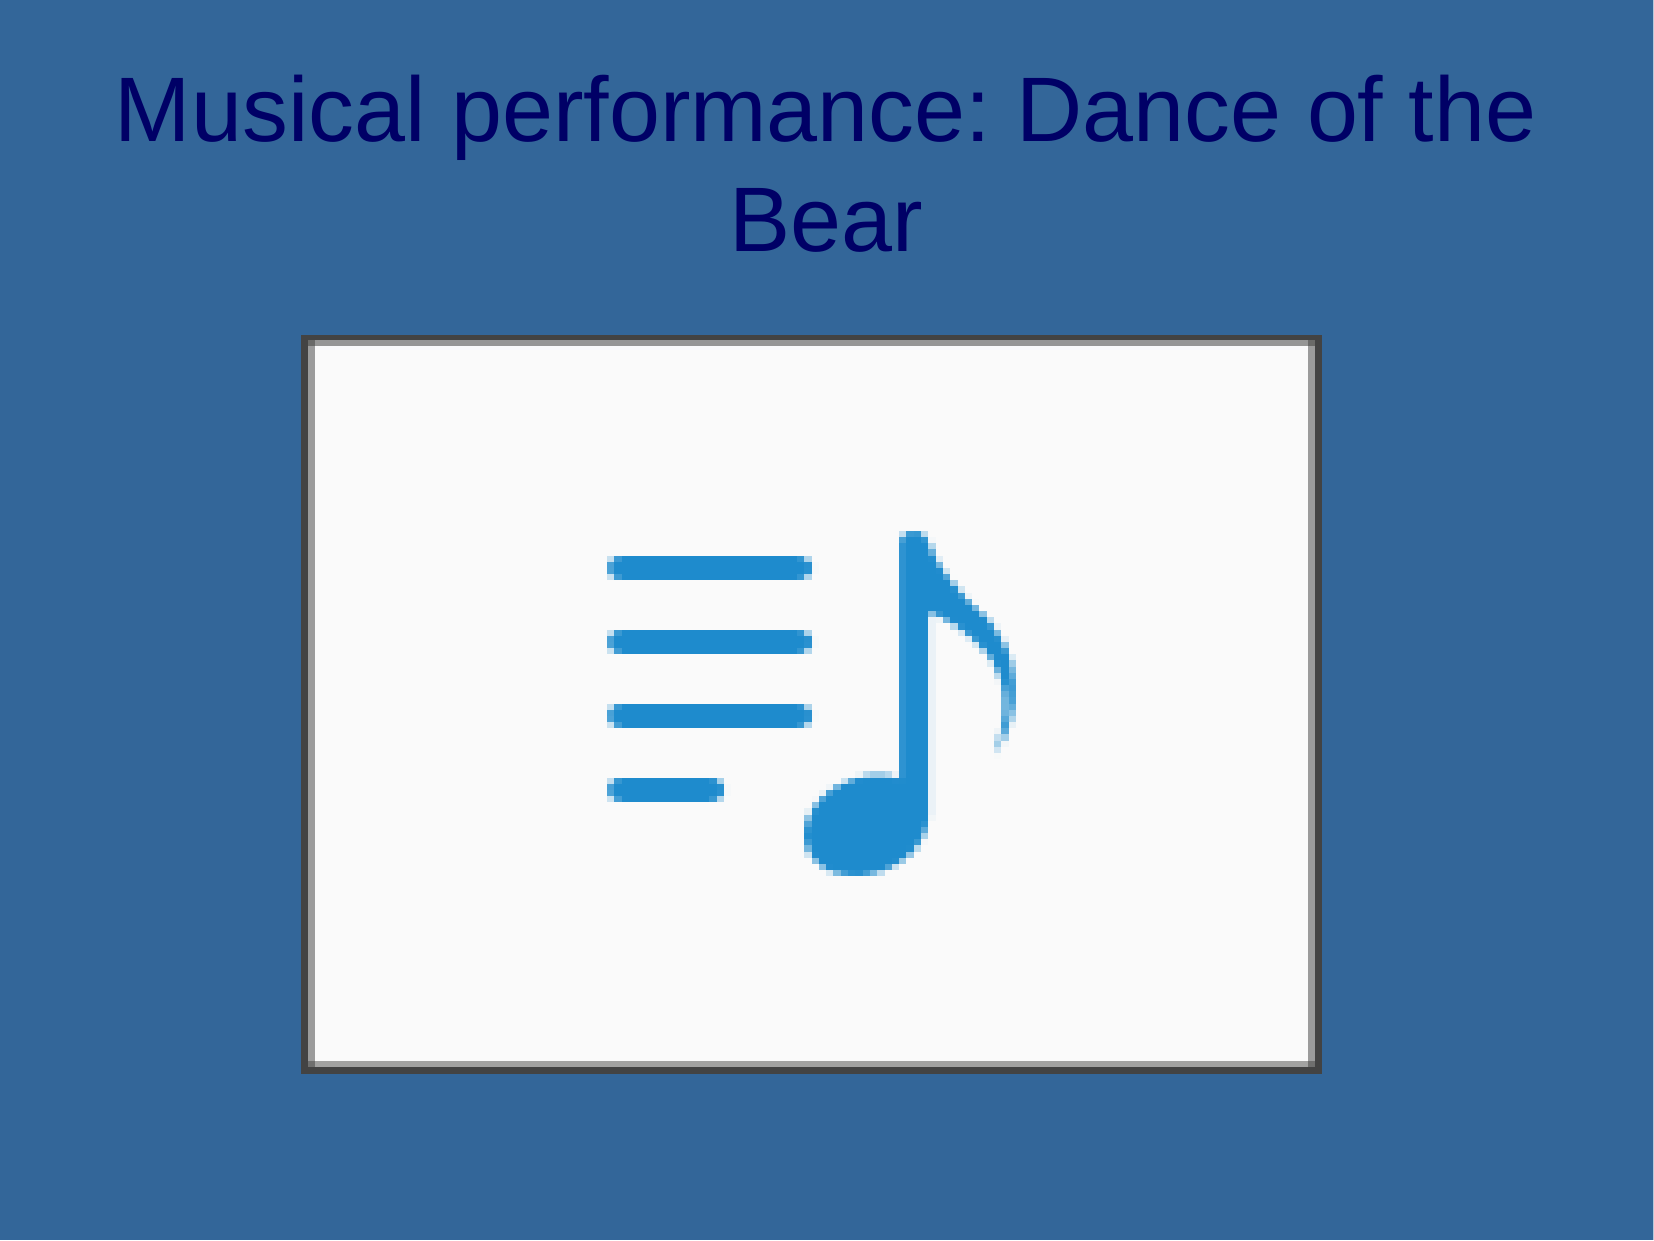

# Musical performance: Dance of the Bear